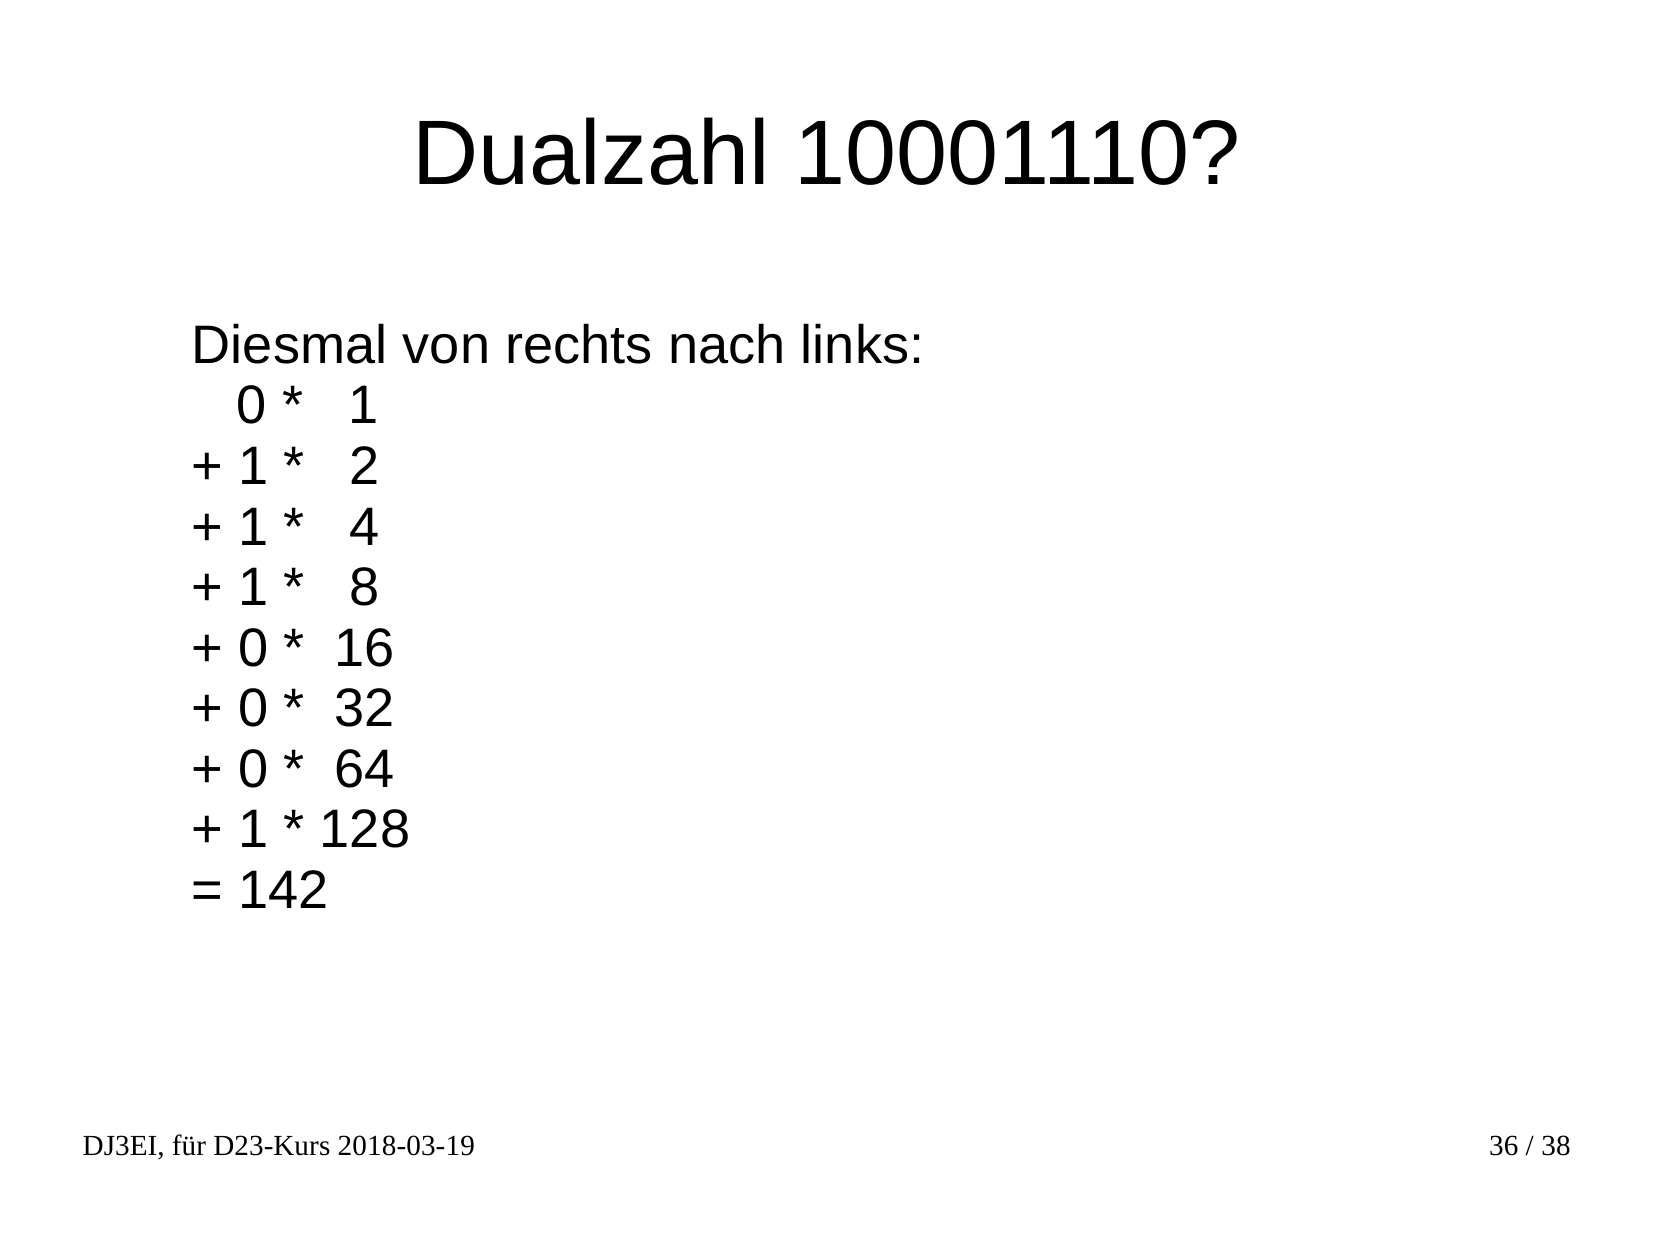

# Dualzahl 10001110?
Diesmal von rechts nach links:
 0 * 1
+ 1 * 2
+ 1 * 4
+ 1 * 8
+ 0 * 16
+ 0 * 32
+ 0 * 64
+ 1 * 128
= 142
36